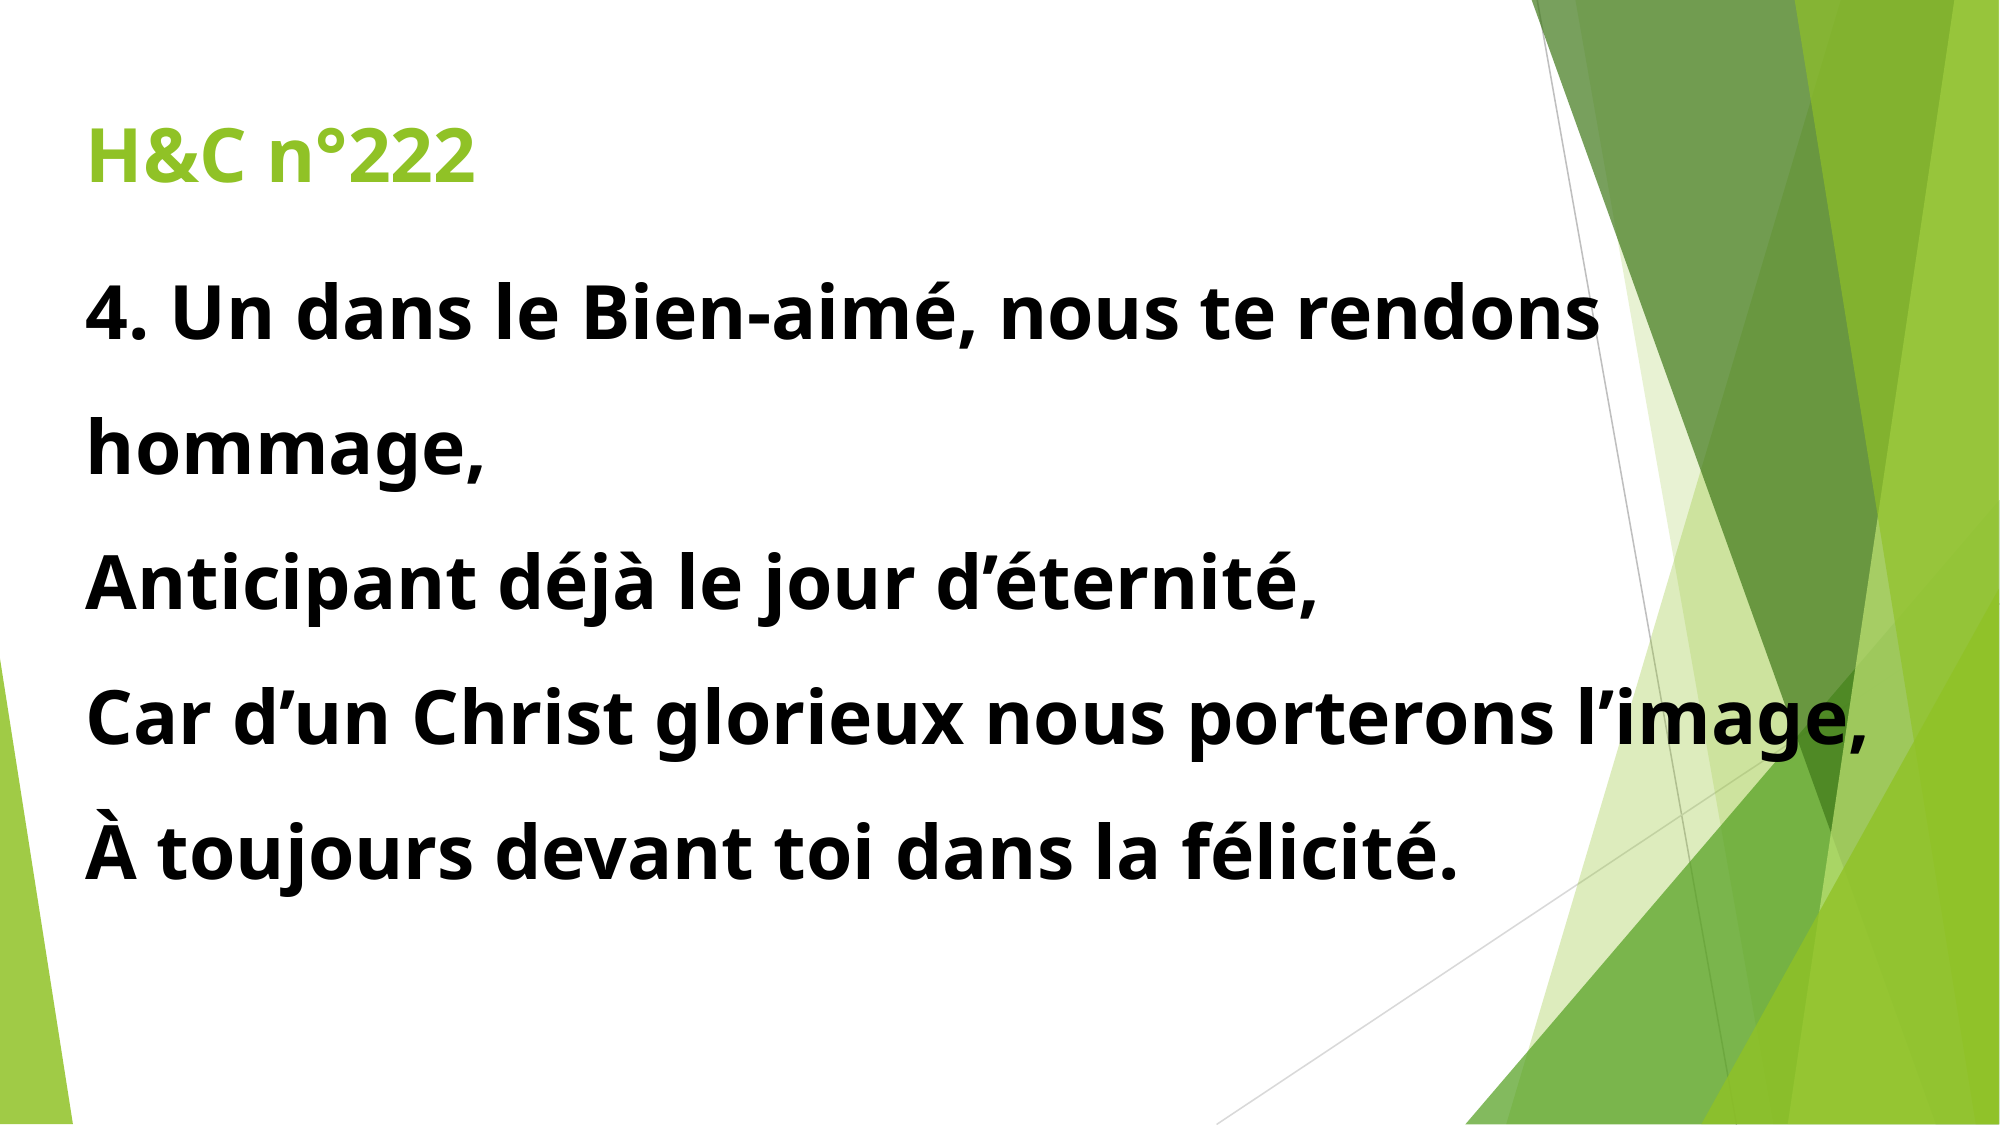

H&C n°222
4. Un dans le Bien-aimé, nous te rendons hommage,
Anticipant déjà le jour d’éternité,
Car d’un Christ glorieux nous porterons l’image,
À toujours devant toi dans la félicité.